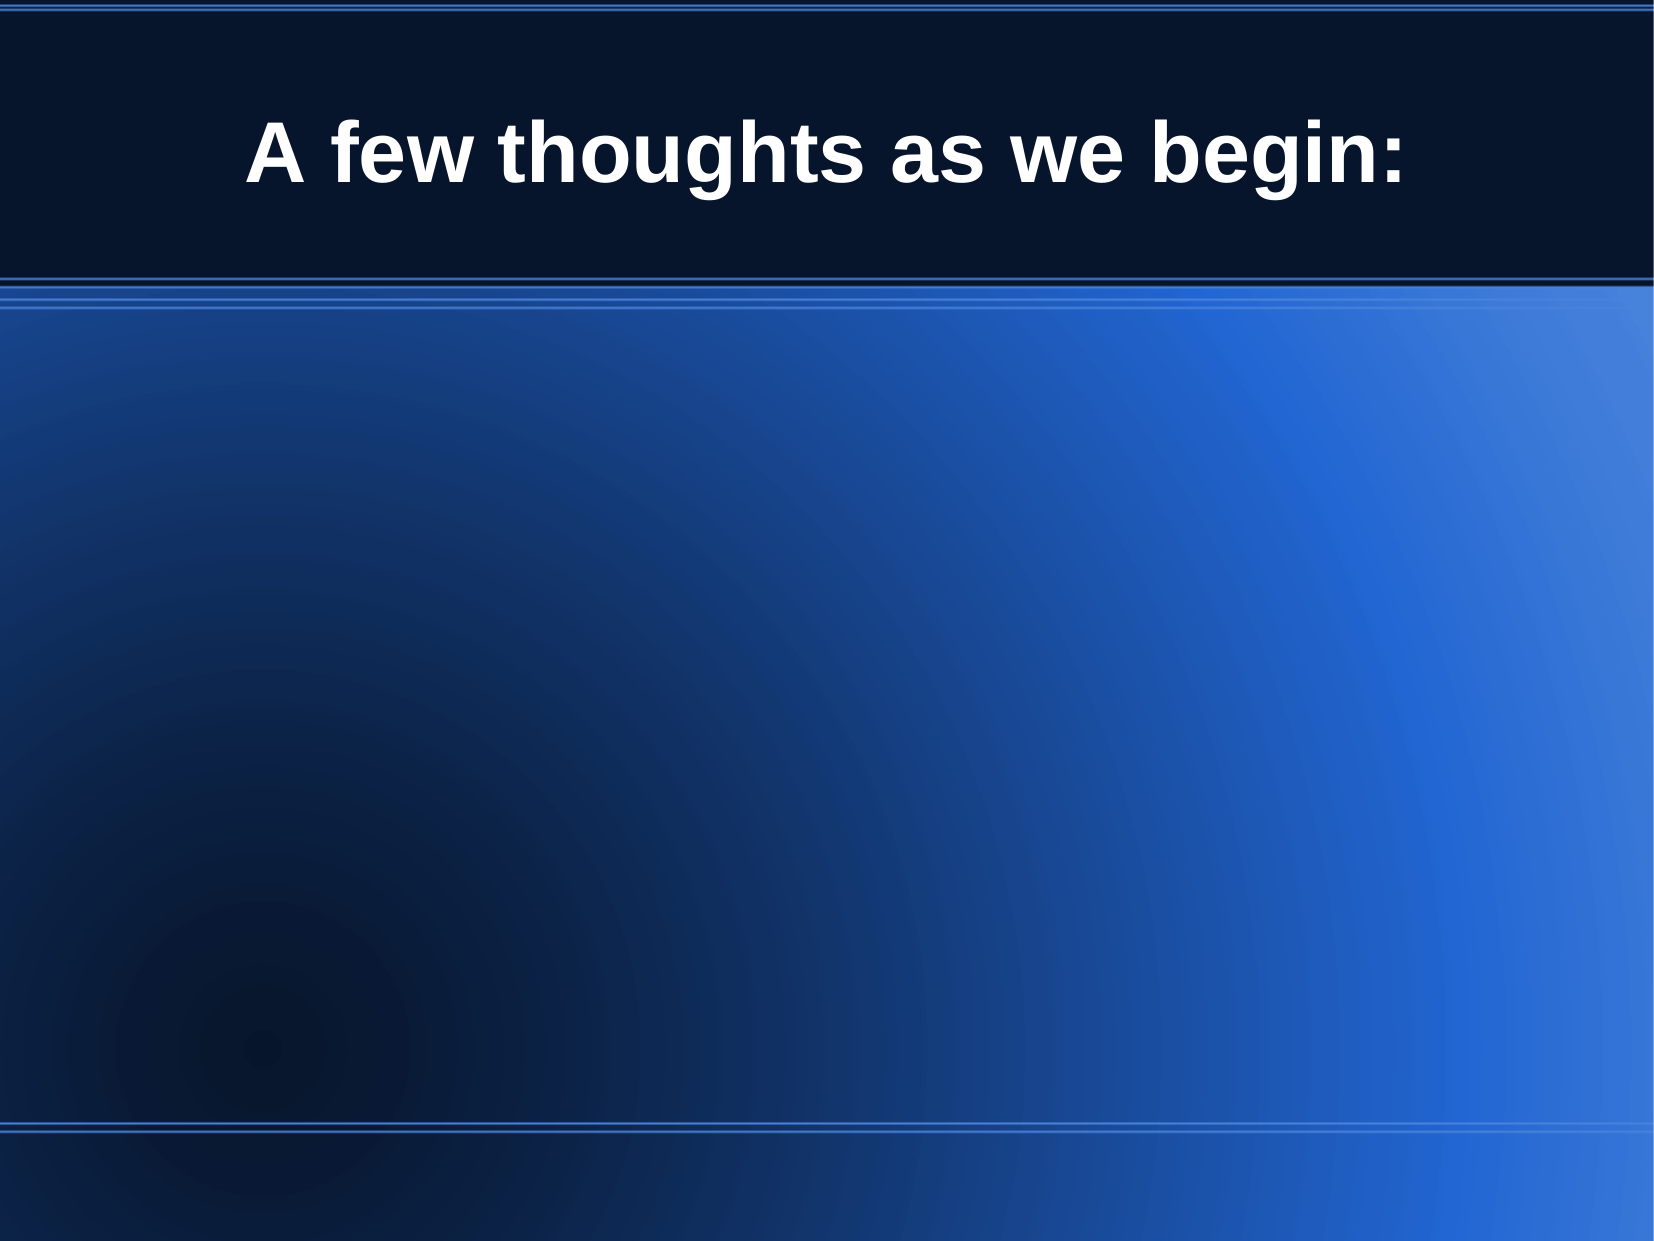

# A few thoughts as we begin: